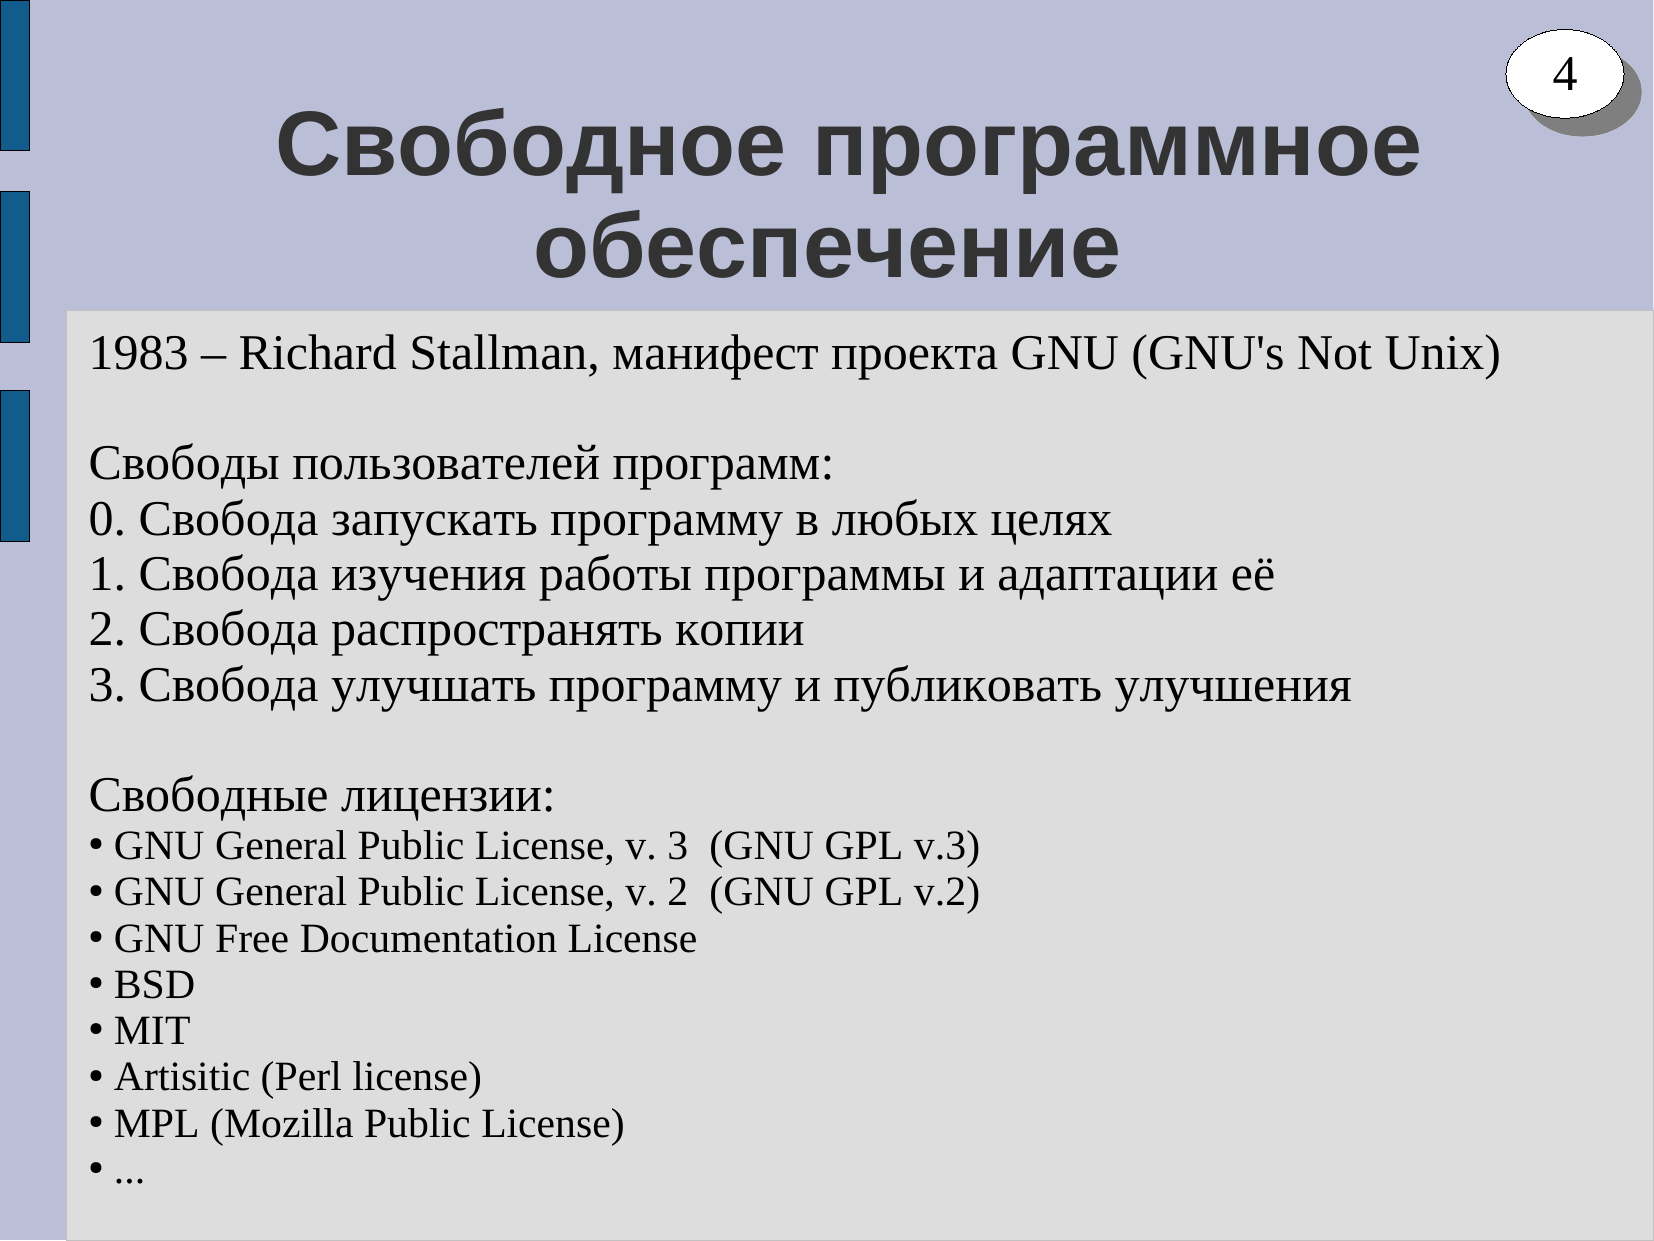

4
# Свободное программное обеспечение
1983 – Richard Stallman, манифест проекта GNU (GNU's Not Unix)
Свободы пользователей программ:
0. Свобода запускать программу в любых целях
1. Свобода изучения работы программы и адаптации её
2. Свобода распространять копии
3. Свобода улучшать программу и публиковать улучшения
Свободные лицензии:
 GNU General Public License, v. 3 (GNU GPL v.3)
 GNU General Public License, v. 2 (GNU GPL v.2)
 GNU Free Documentation License
 BSD
 MIT
 Artisitic (Perl license)
 MPL (Mozilla Public License)
 ...